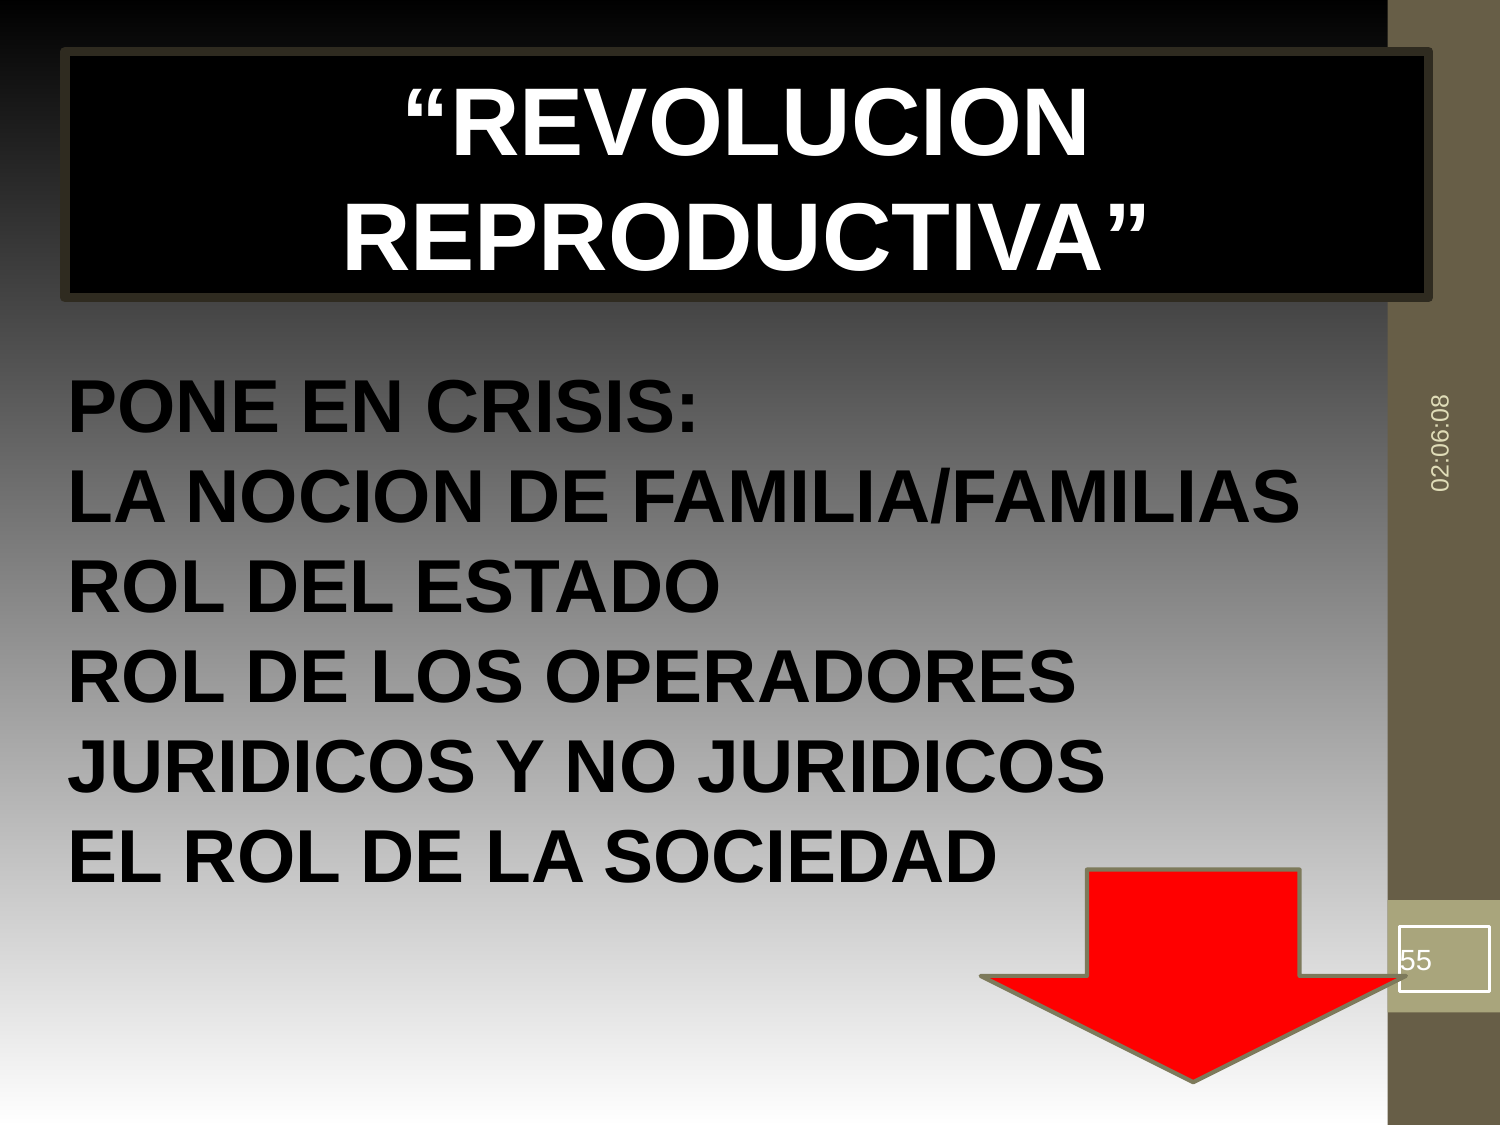

“REVOLUCION REPRODUCTIVA”
02:48:04
PONE EN CRISIS:
LA NOCION DE FAMILIA/FAMILIAS
ROL DEL ESTADO
ROL DE LOS OPERADORES JURIDICOS Y NO JURIDICOS
EL ROL DE LA SOCIEDAD